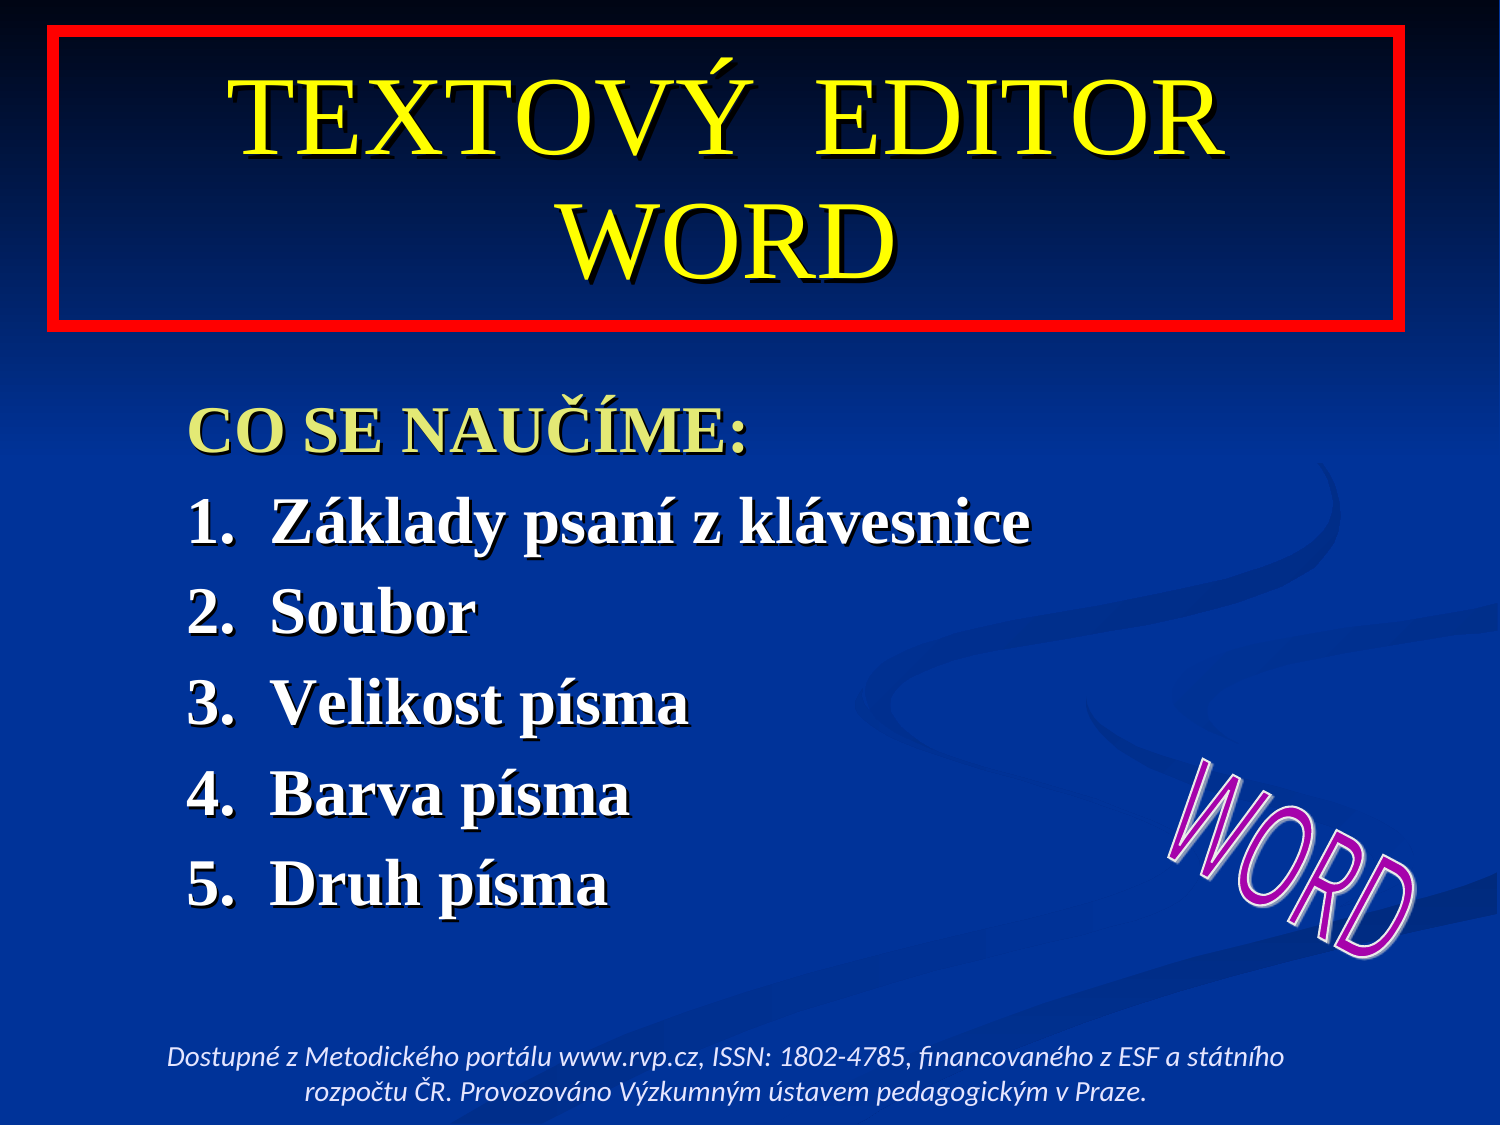

# TEXTOVÝ EDITOR WORD
CO SE NAUČÍME:
1. Základy psaní z klávesnice
2. Soubor
3. Velikost písma
4. Barva písma
5. Druh písma
WORD
Dostupné z Metodického portálu www.rvp.cz, ISSN: 1802-4785, financovaného z ESF a státního rozpočtu ČR. Provozováno Výzkumným ústavem pedagogickým v Praze.